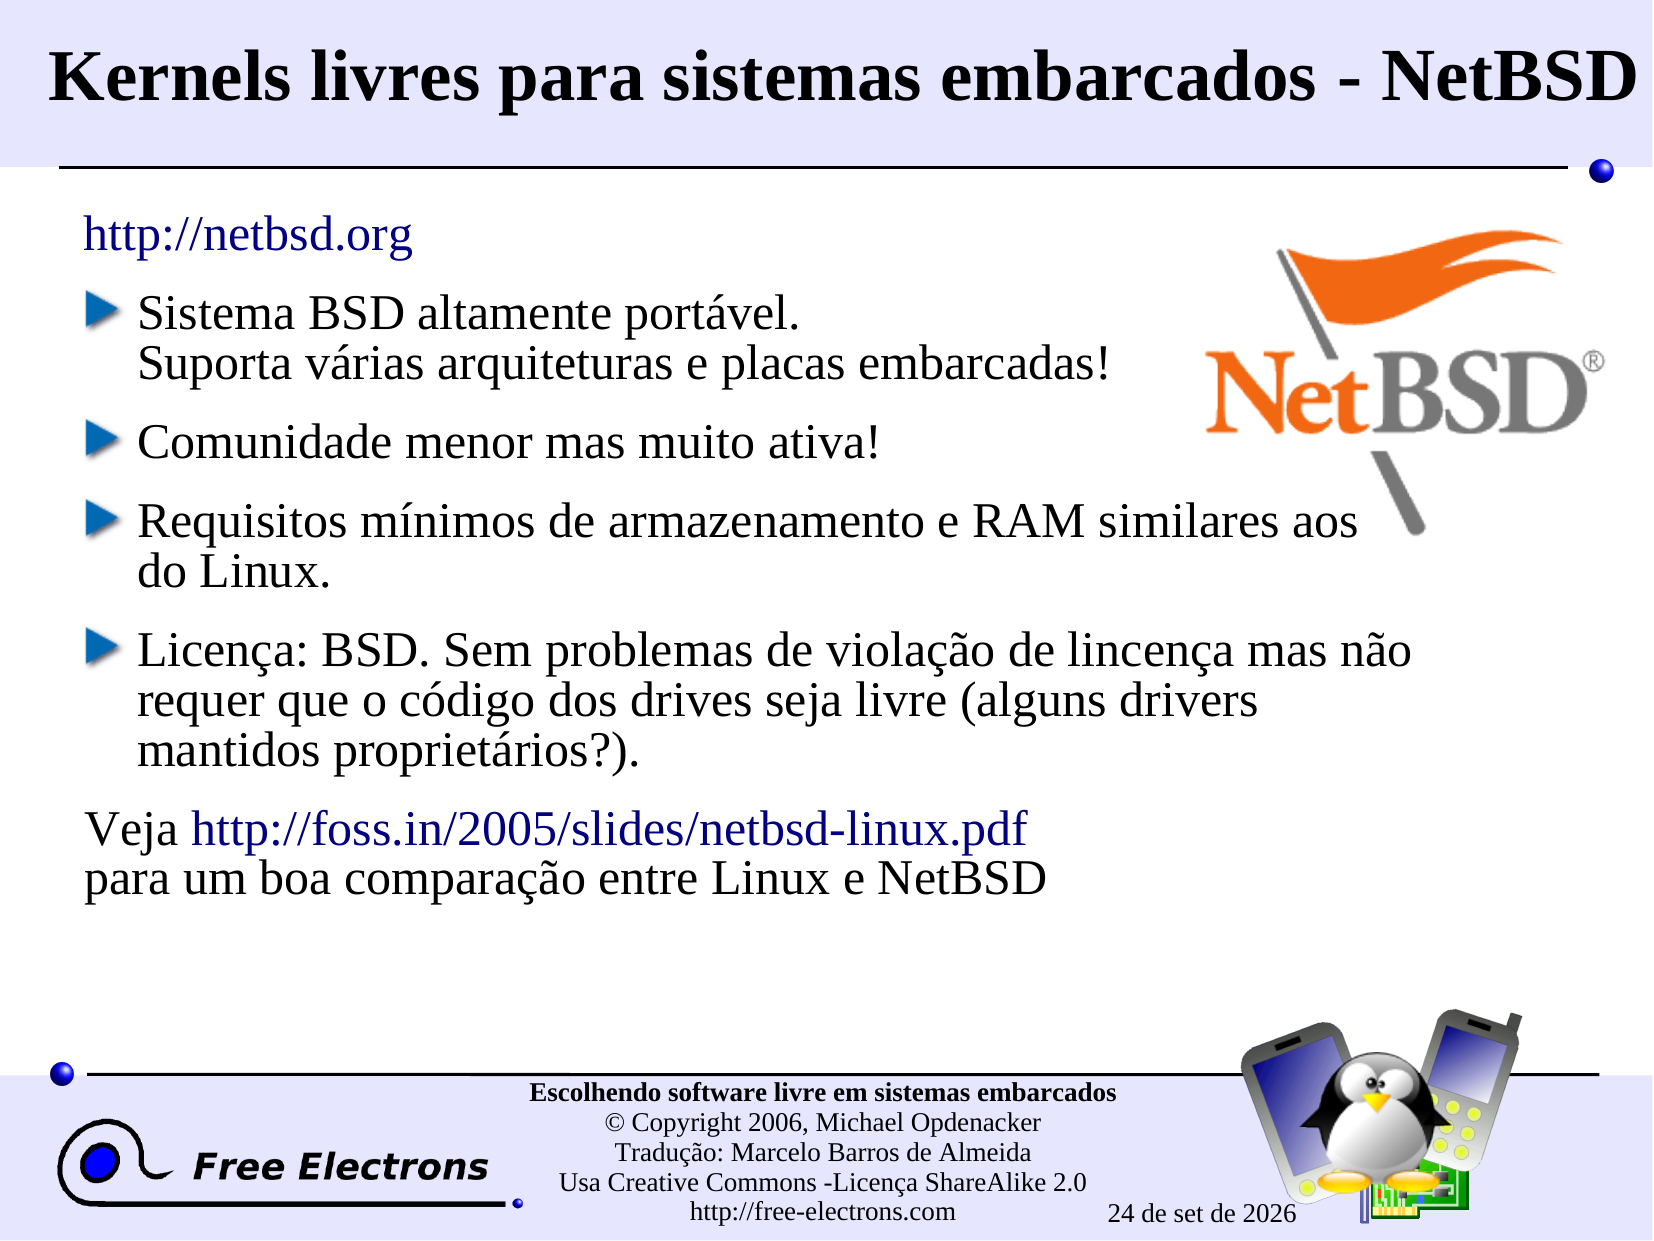

# Kernels livres para sistemas embarcados - NetBSD
http://netbsd.org
Sistema BSD altamente portável.
Suporta várias arquiteturas e placas embarcadas!
Comunidade menor mas muito ativa!
Requisitos mínimos de armazenamento e RAM similares aos do Linux.
Licença: BSD. Sem problemas de violação de lincença mas não requer que o código dos drives seja livre (alguns drivers mantidos proprietários?).
Veja http://foss.in/2005/slides/netbsd-linux.pdf
para um boa comparação entre Linux e NetBSD